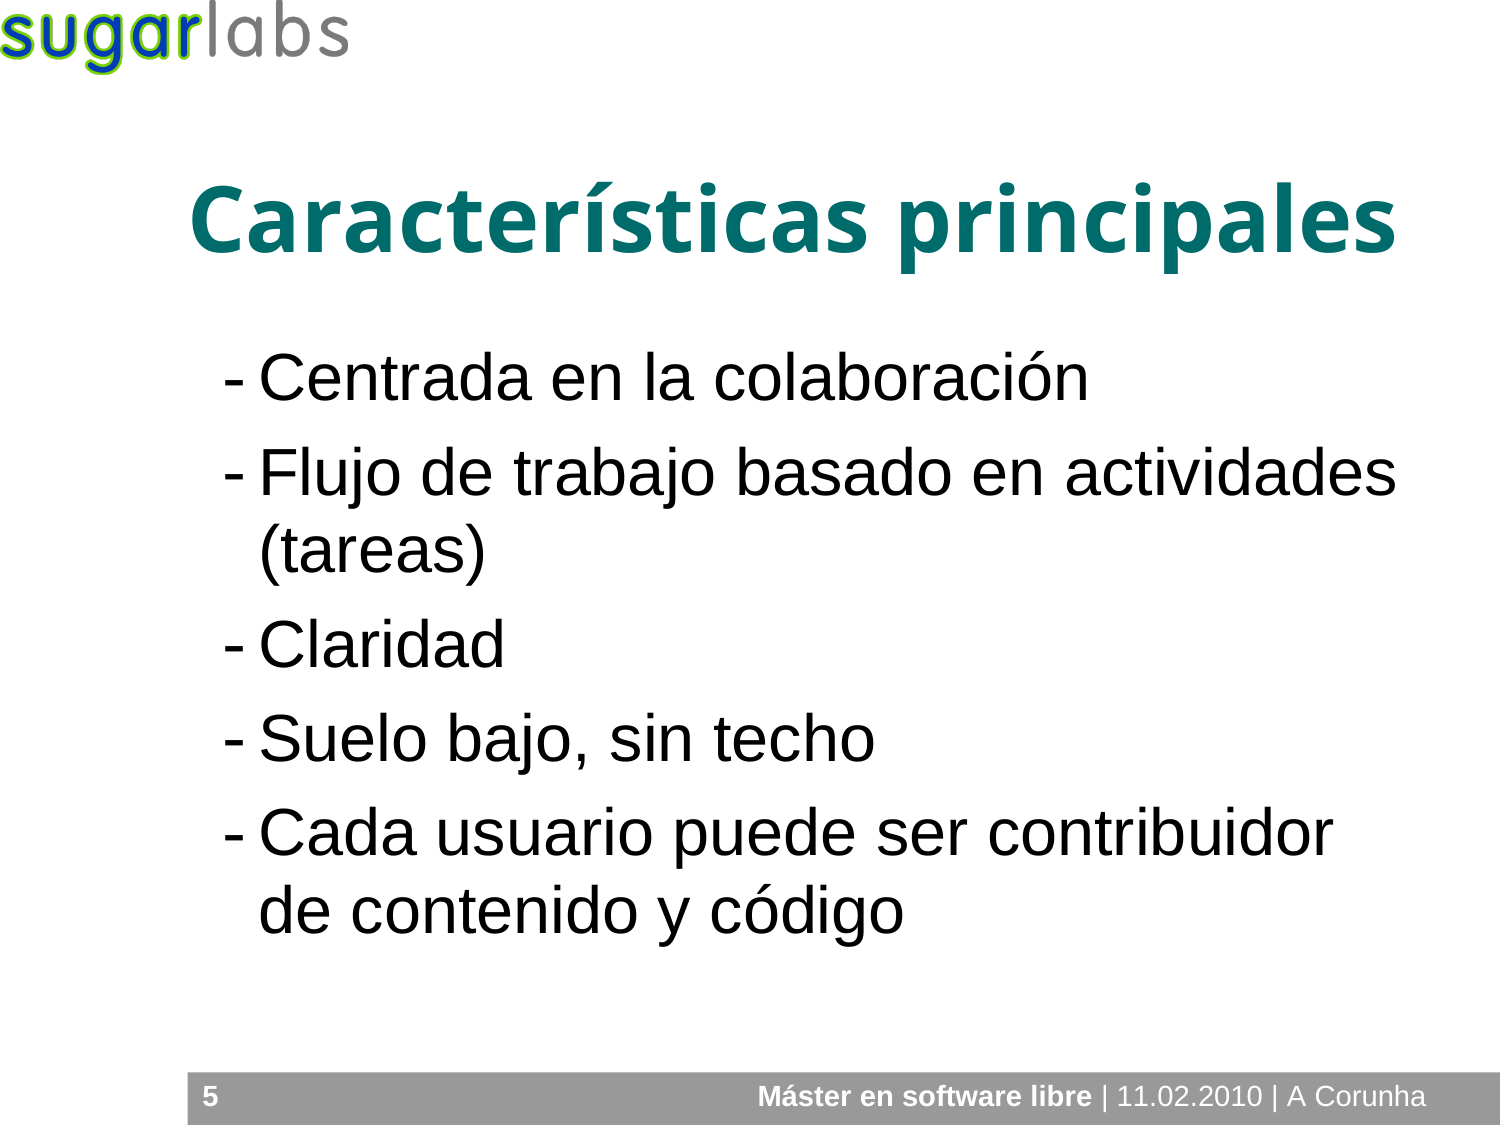

# Características principales
Centrada en la colaboración
Flujo de trabajo basado en actividades (tareas)
Claridad
Suelo bajo, sin techo
Cada usuario puede ser contribuidor de contenido y código